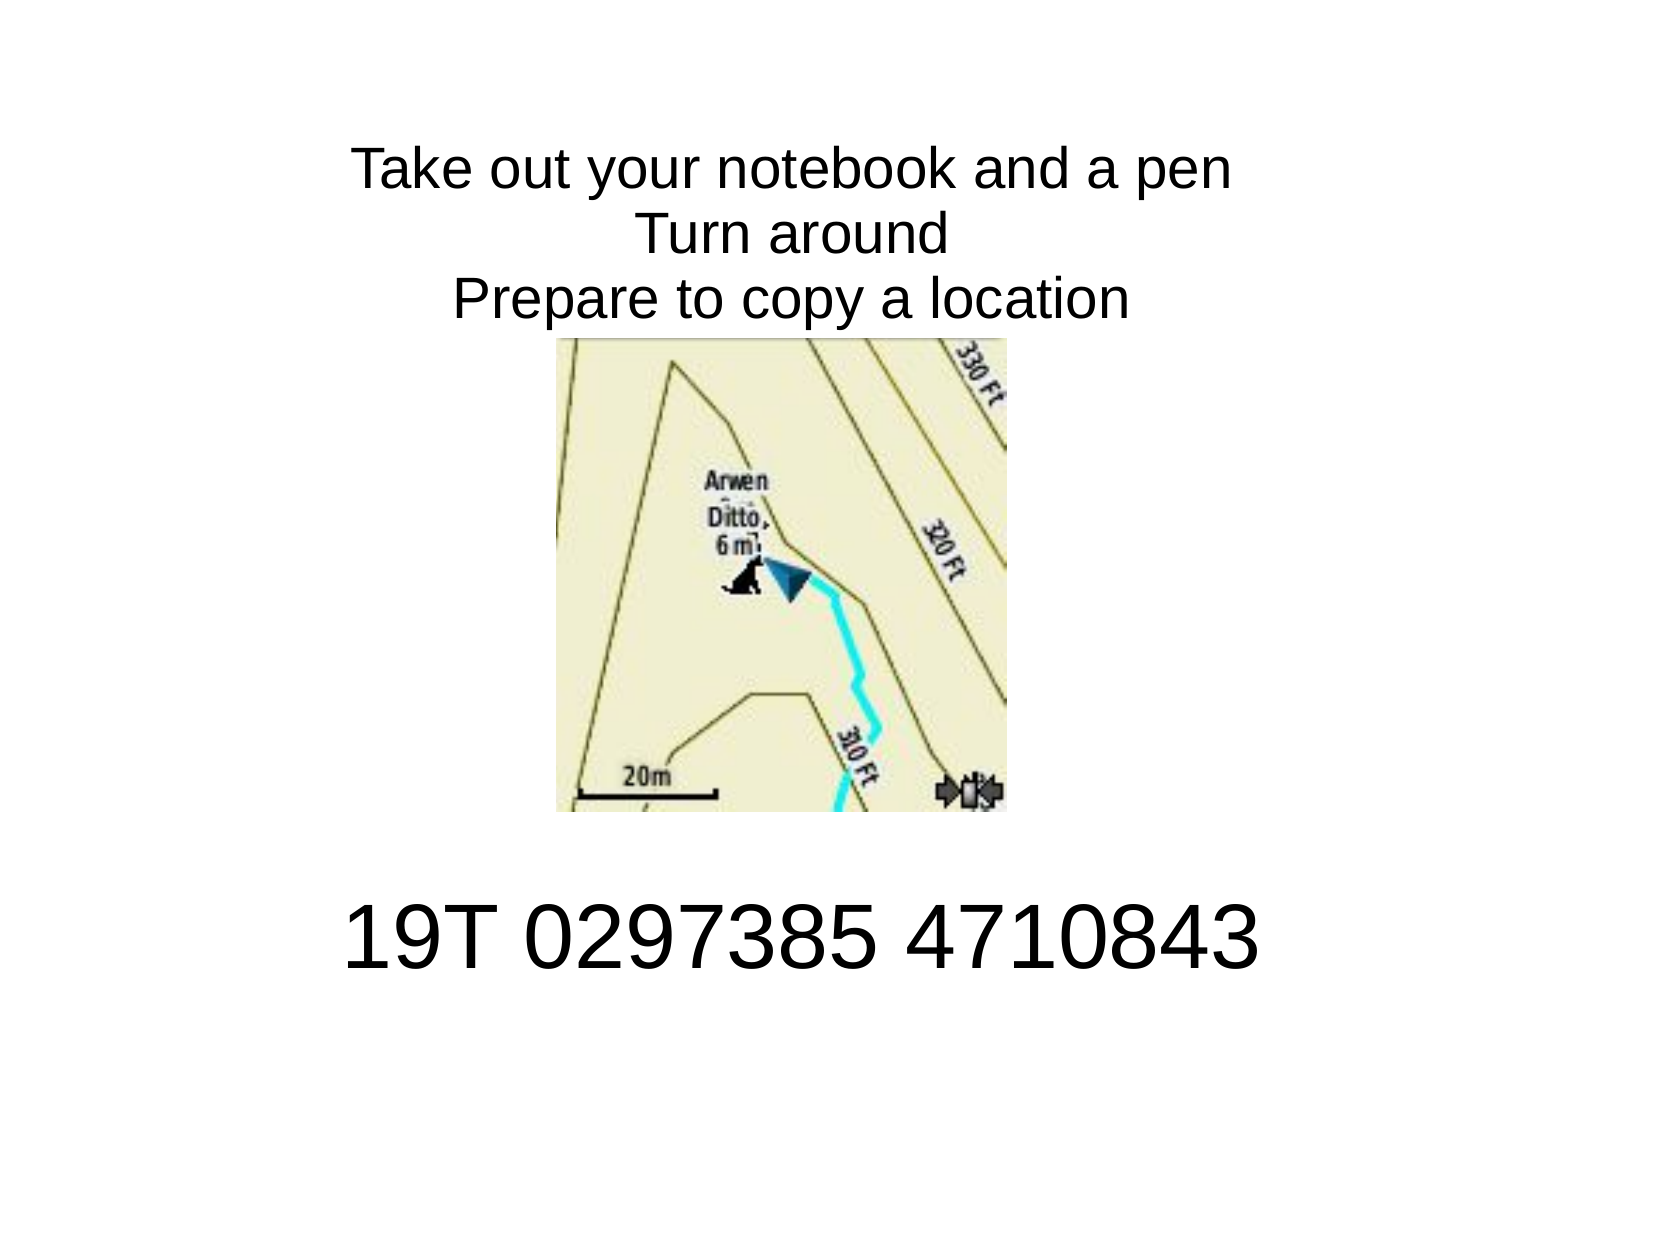

Take out your notebook and a pen
Turn around
Prepare to copy a location
# 19T 0297385 4710843